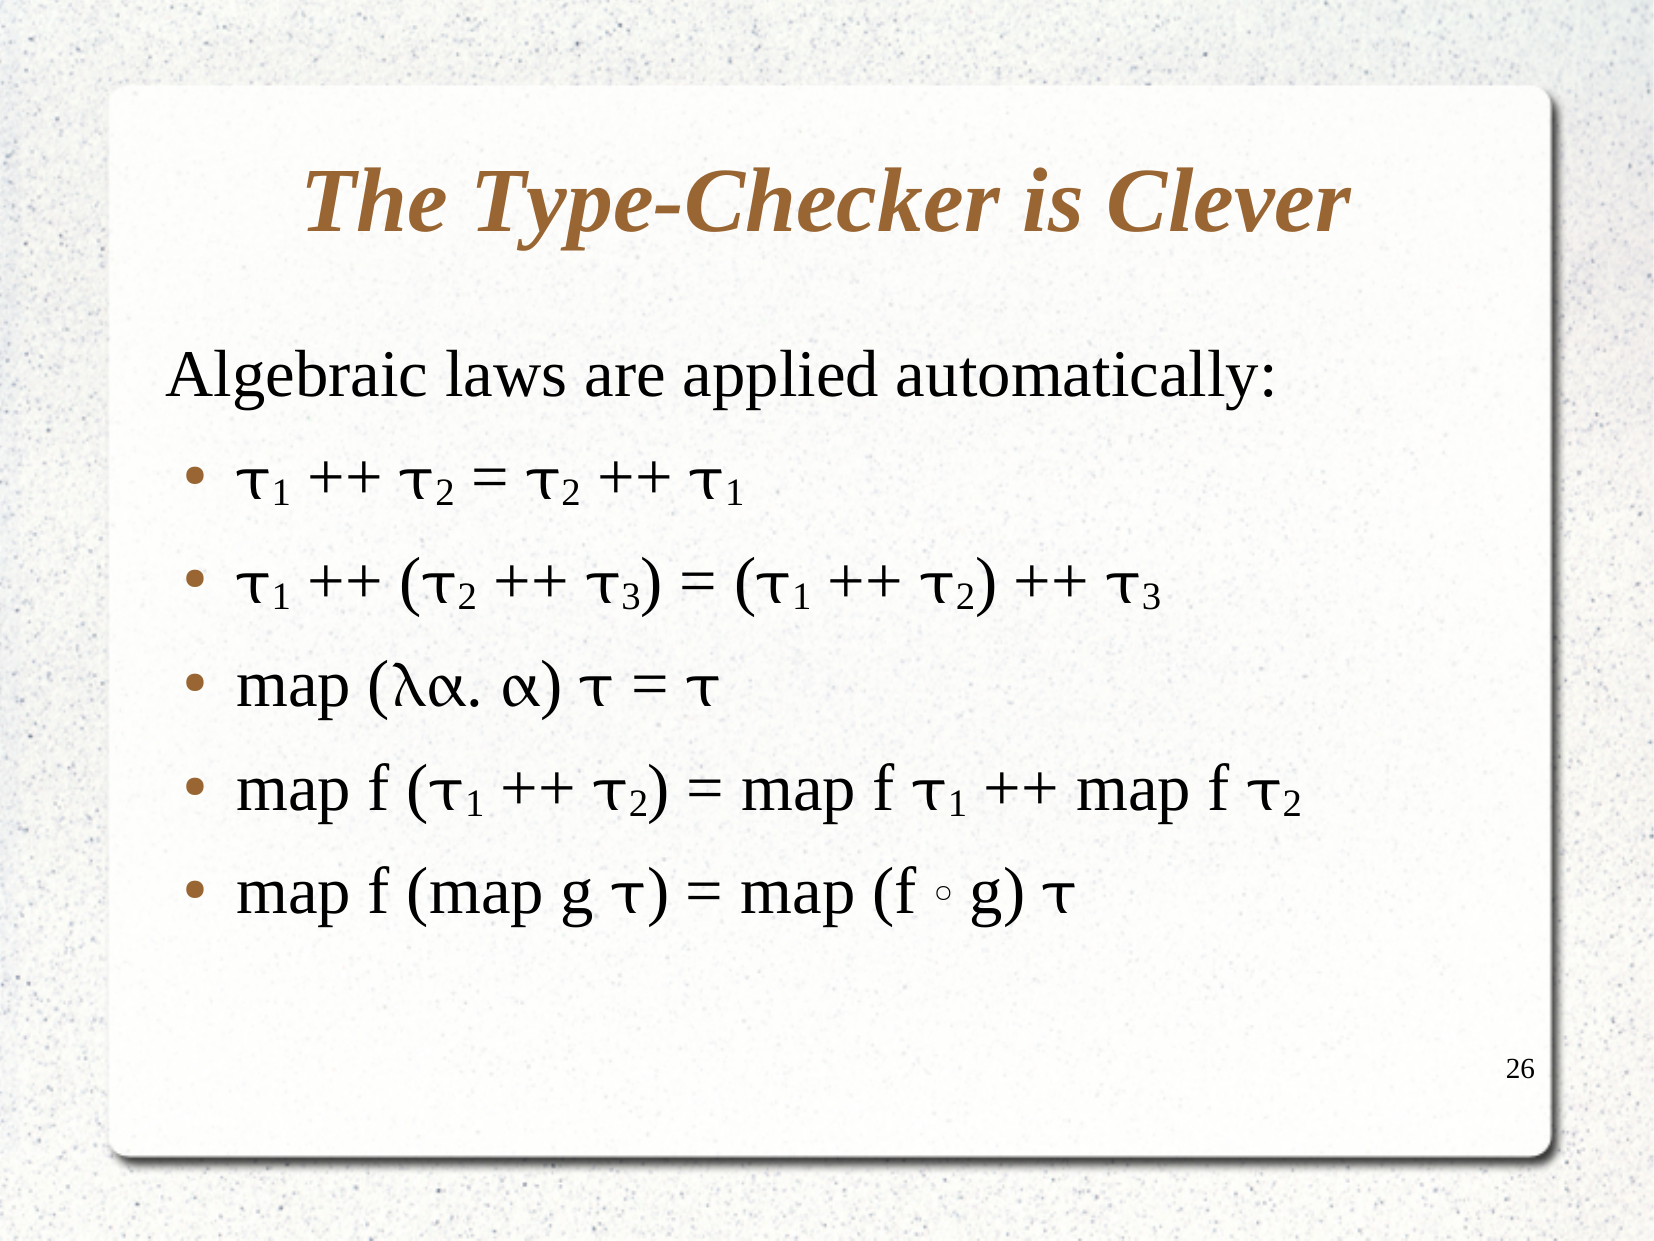

# The Type-Checker is Clever
Algebraic laws are applied automatically:
1 ++ 2 = 2 ++ 1
1 ++ (2 ++ 3) = (1 ++ 2) ++ 3
map (. )  = 
map f (1 ++ 2) = map f 1 ++ map f 2
map f (map g ) = map (f ○ g) 
26